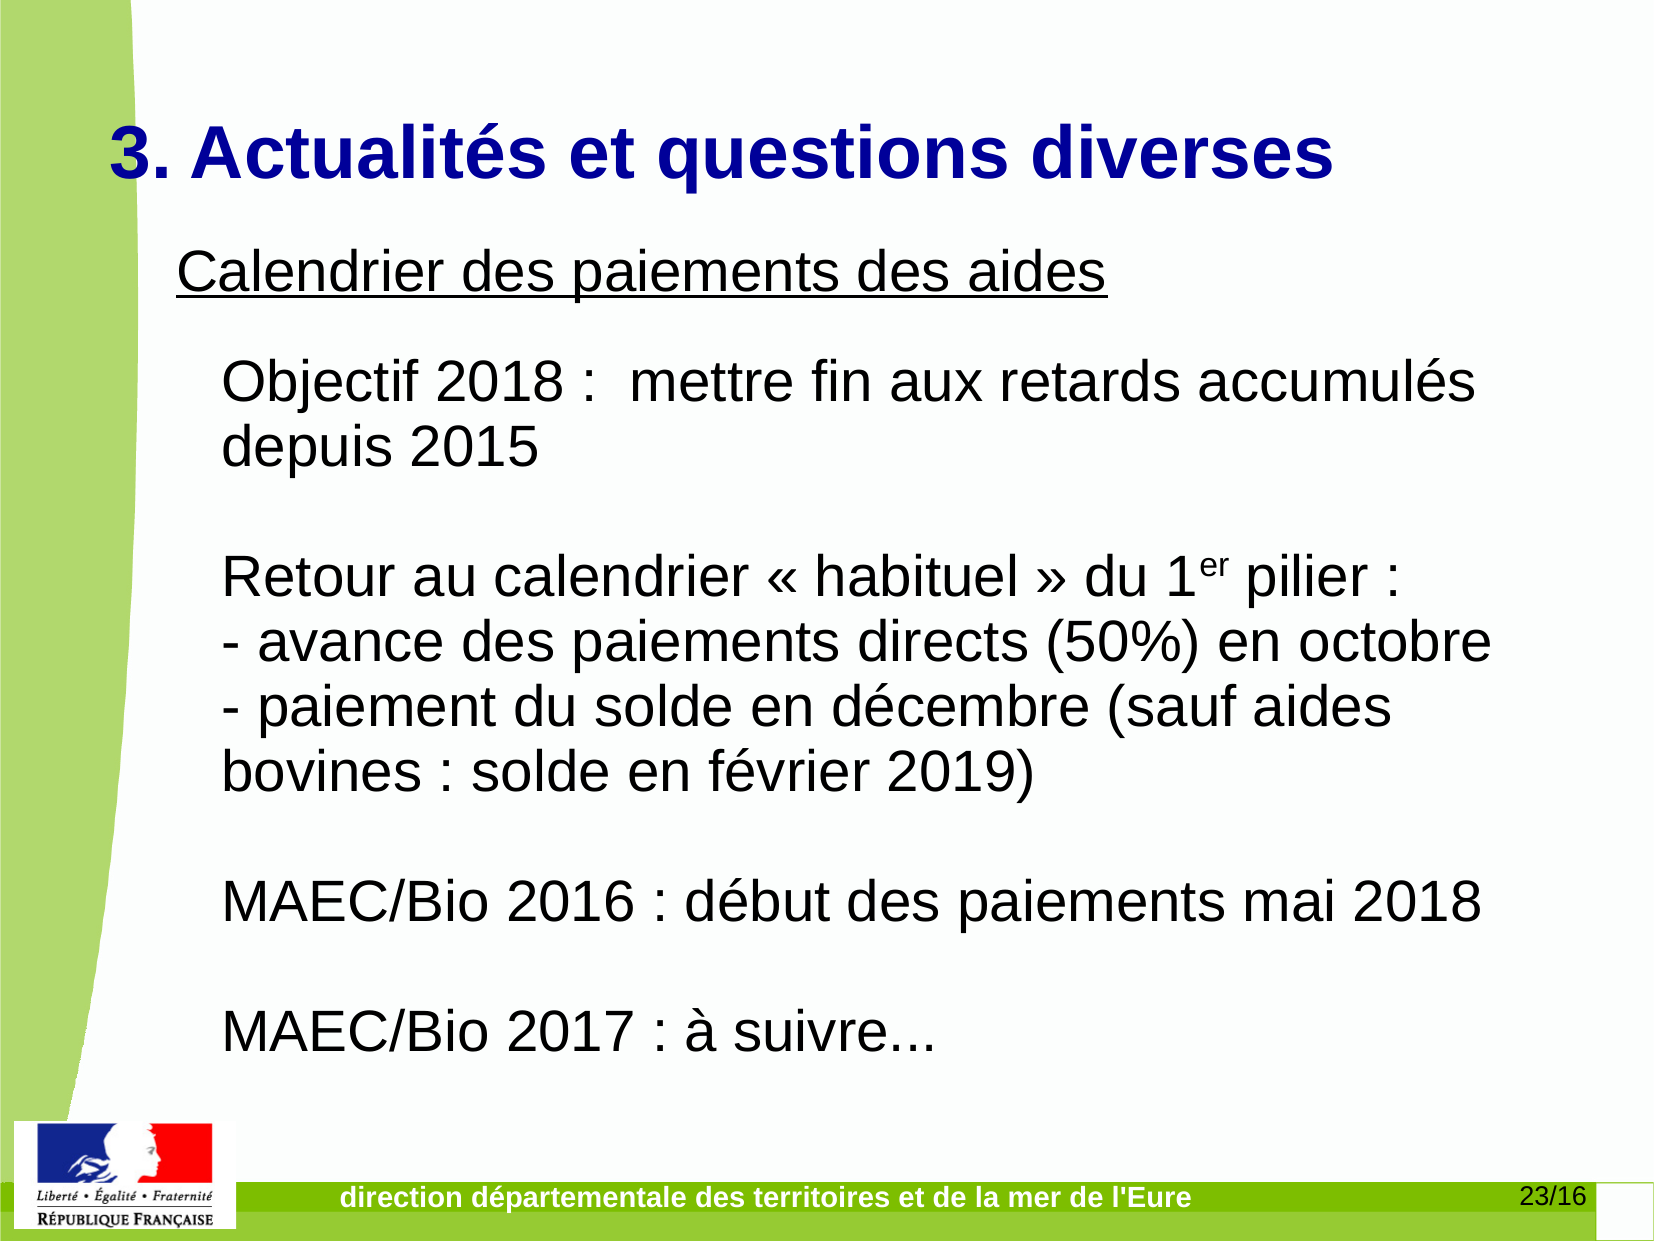

# 3. Actualités et questions diverses
Calendrier des paiements des aides
Objectif 2018 : mettre fin aux retards accumulés depuis 2015
Retour au calendrier « habituel » du 1er pilier :
- avance des paiements directs (50%) en octobre
- paiement du solde en décembre (sauf aides bovines : solde en février 2019)
MAEC/Bio 2016 : début des paiements mai 2018
MAEC/Bio 2017 : à suivre...
23